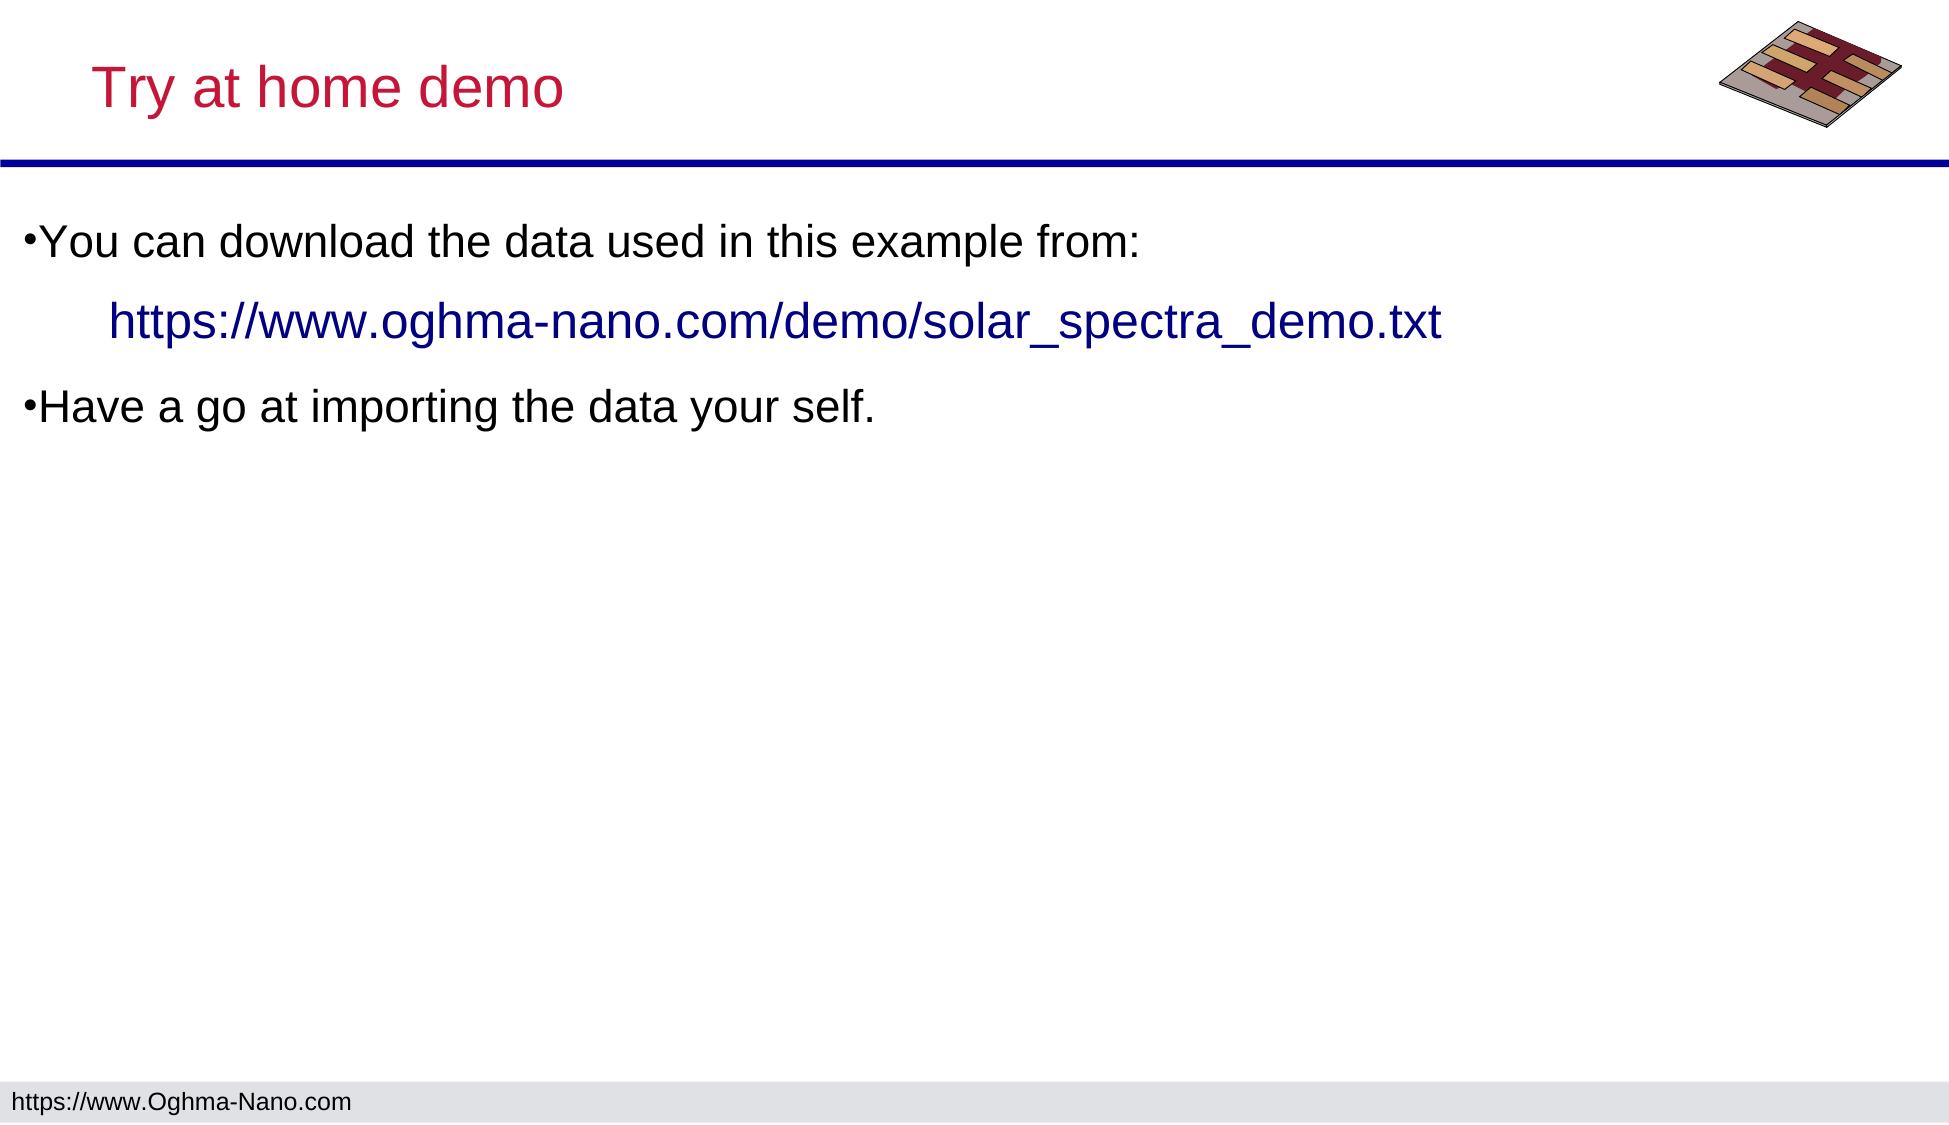

# Try at home demo
You can download the data used in this example from:
Have a go at importing the data your self.
https://www.oghma-nano.com/demo/solar_spectra_demo.txt